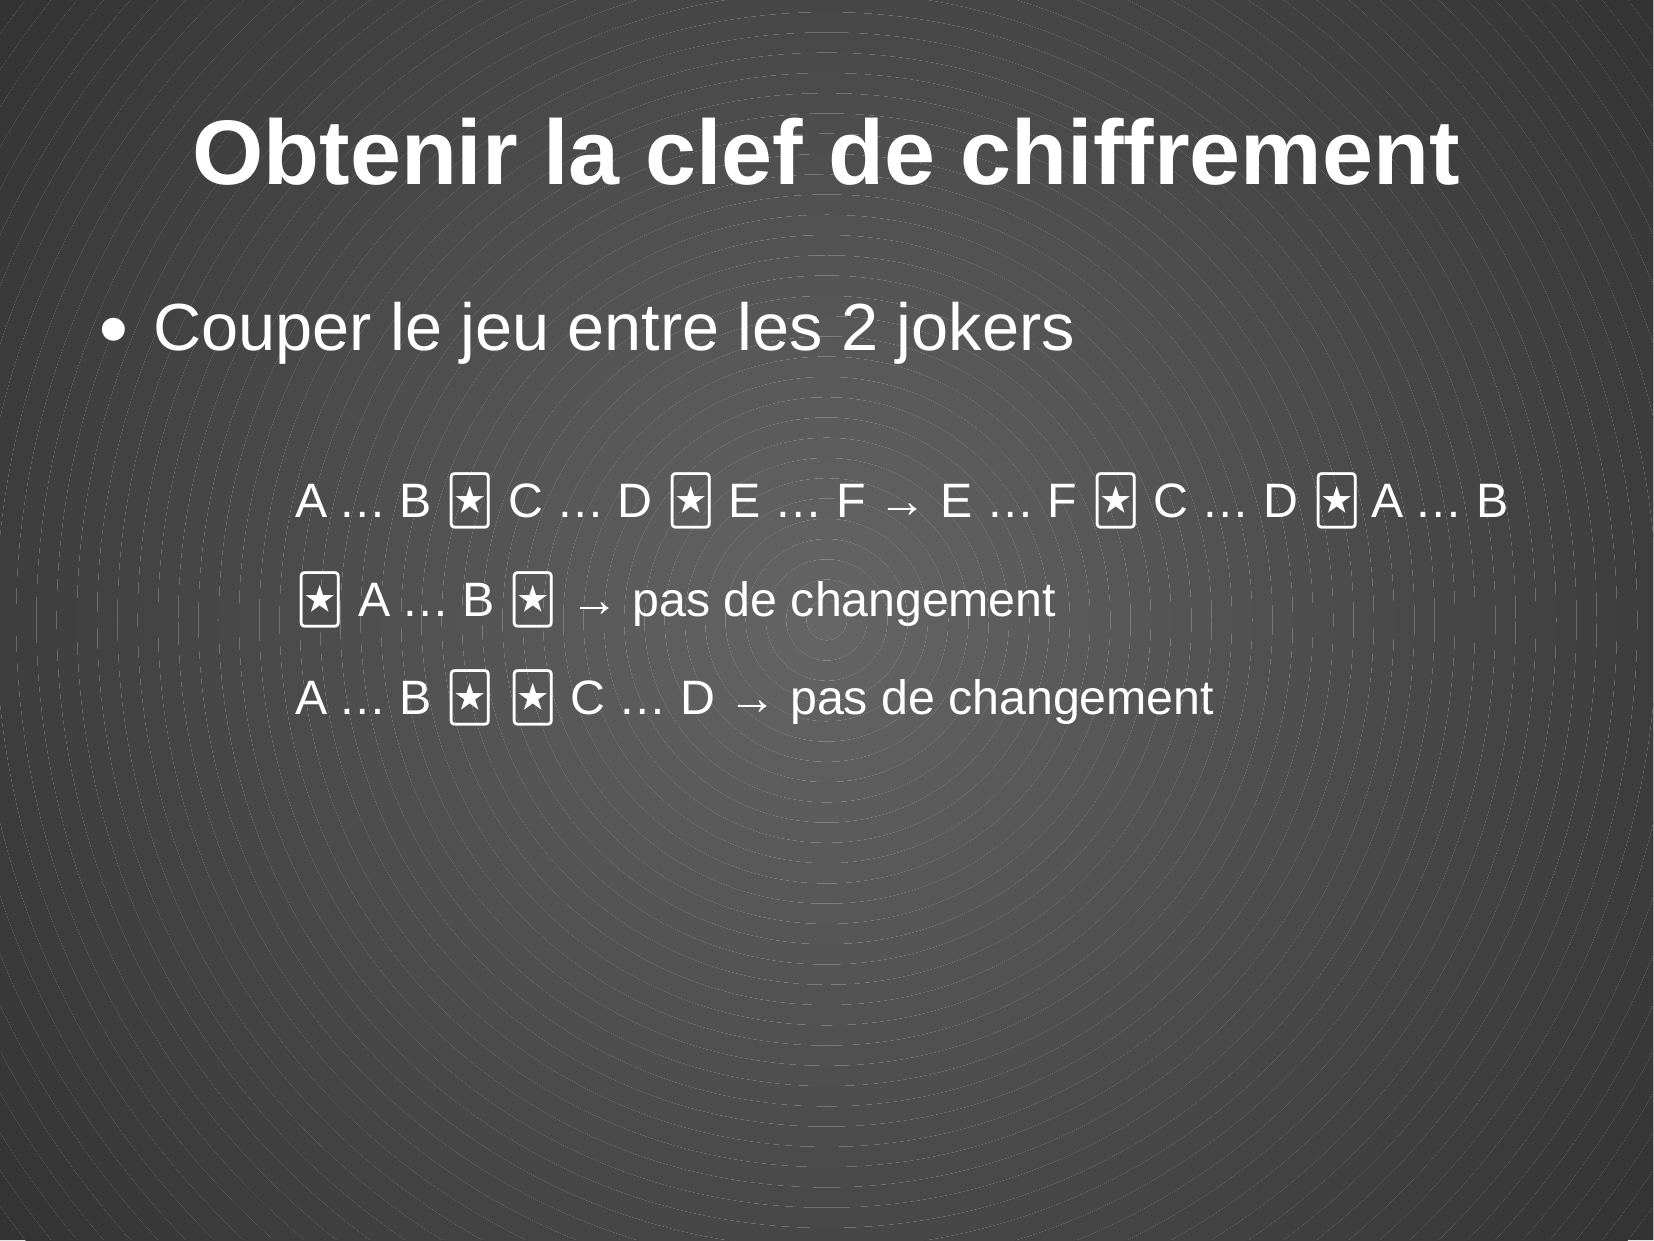

# Obtenir la clef de chiffrement
Couper le jeu entre les 2 jokers
A … B 🃏 C … D 🃏 E … F → E … F 🃏 C … D 🃏 A … B
🃏 A … B 🃏 → pas de changement
A … B 🃏 🃏 C … D → pas de changement